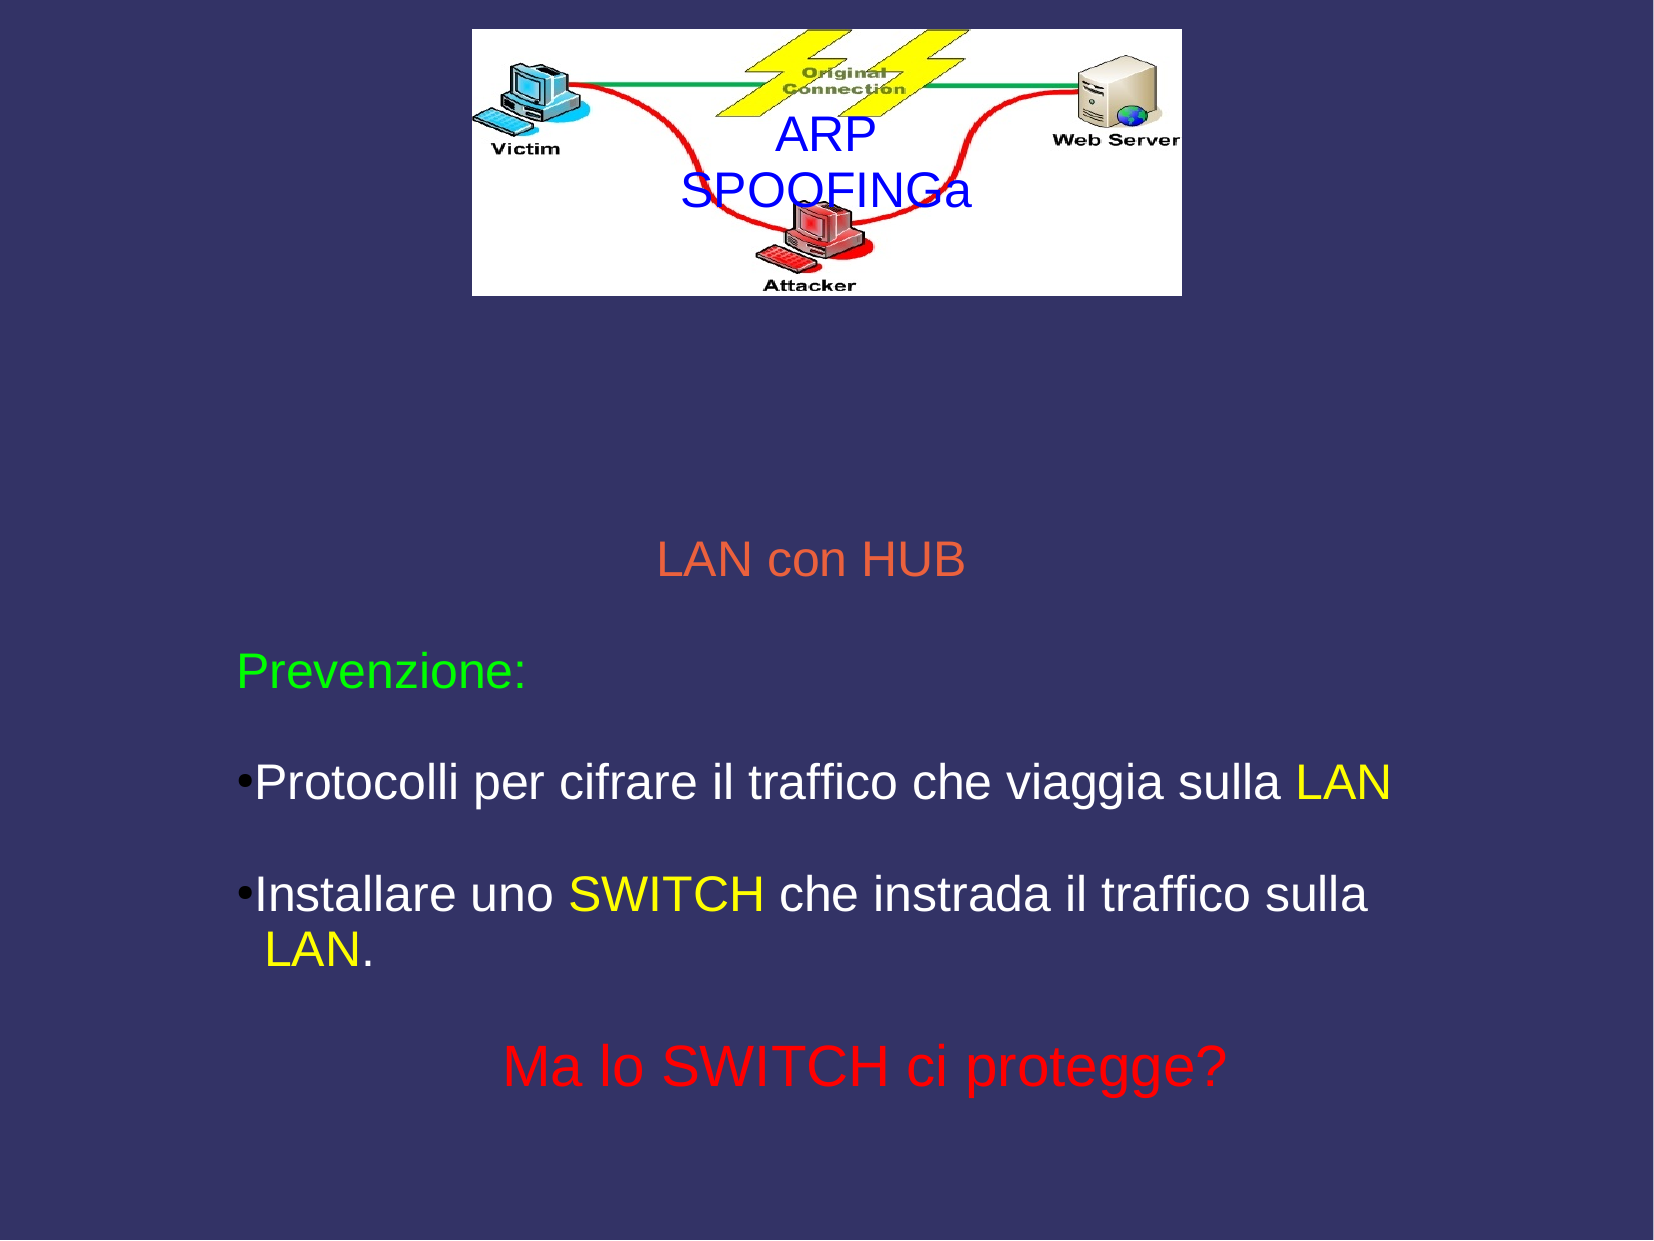

ARP
SPOOFINGa
 LAN con HUB
Prevenzione:
Protocolli per cifrare il traffico che viaggia sulla LAN
Installare uno SWITCH che instrada il traffico sulla
 LAN.
 Ma lo SWITCH ci protegge?